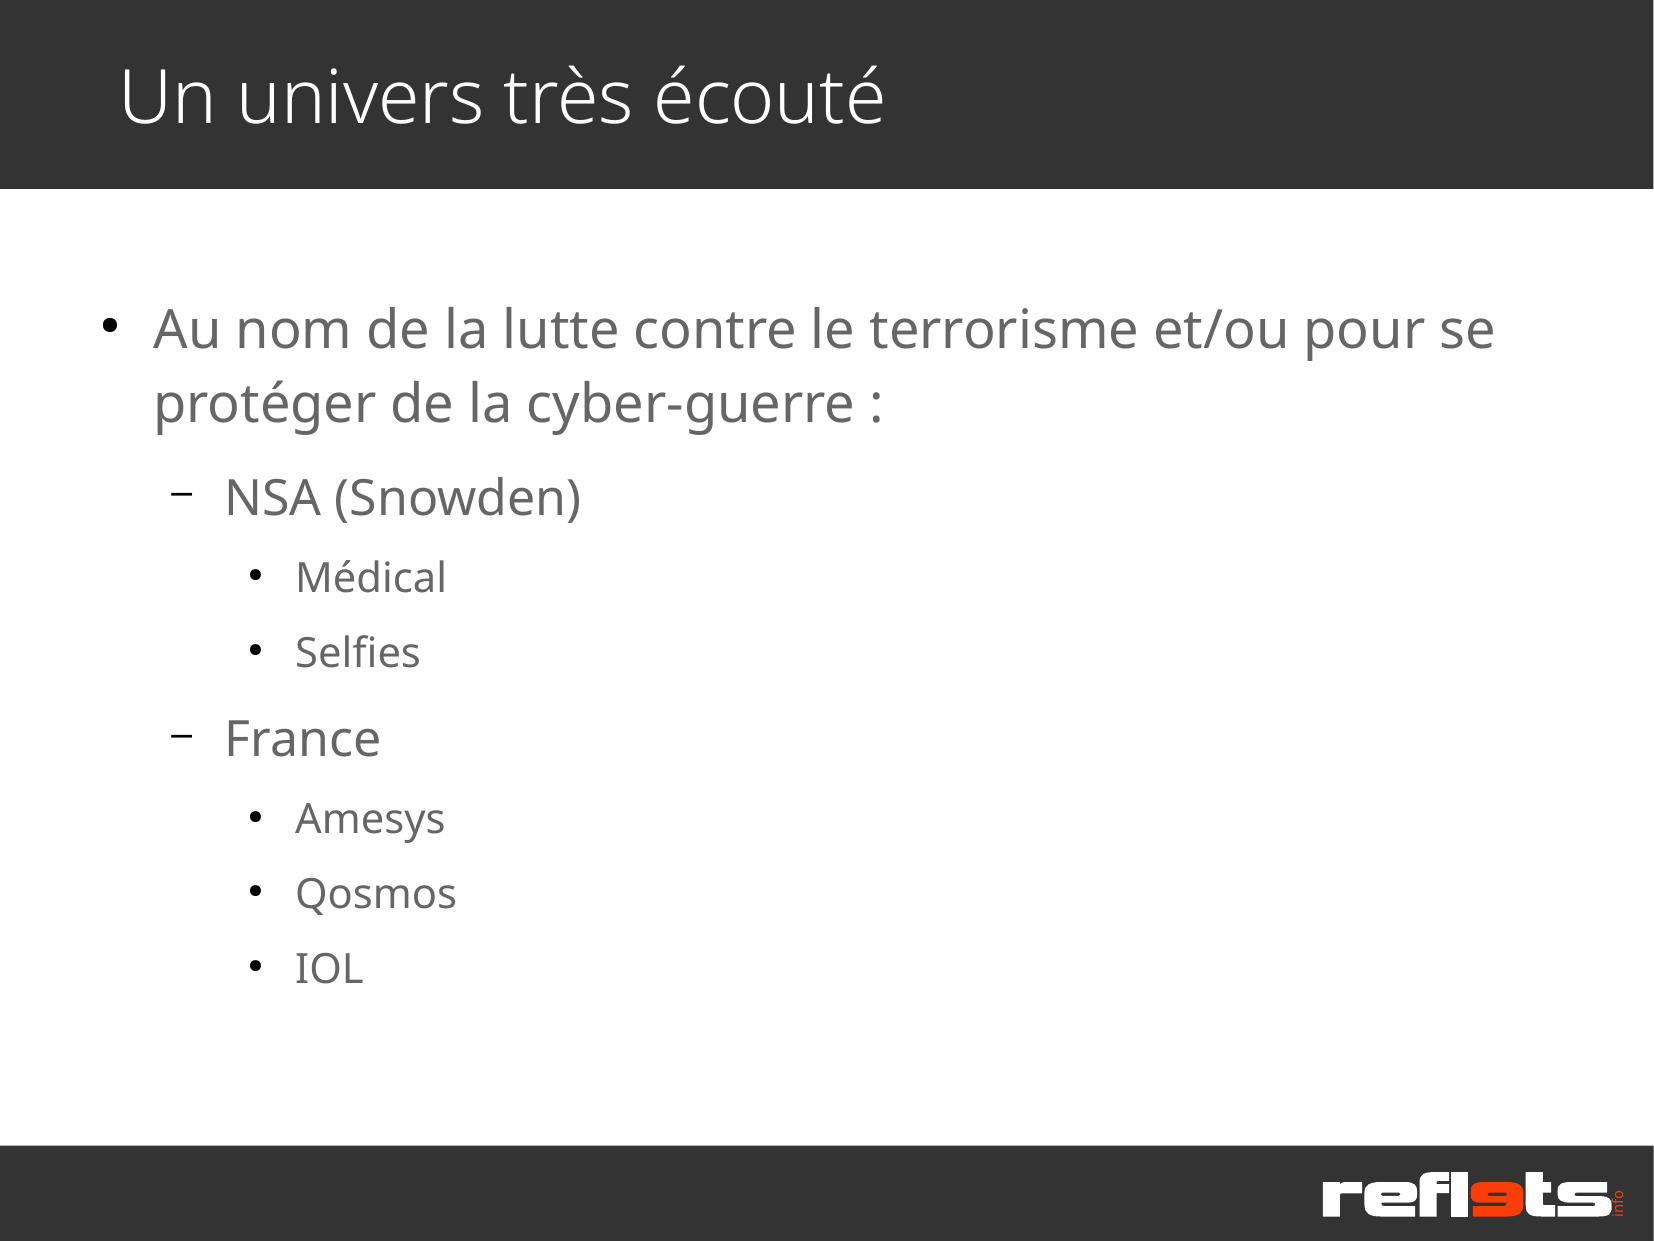

# Un univers très écouté
Au nom de la lutte contre le terrorisme et/ou pour se protéger de la cyber-guerre :
NSA (Snowden)
Médical
Selfies
France
Amesys
Qosmos
IOL